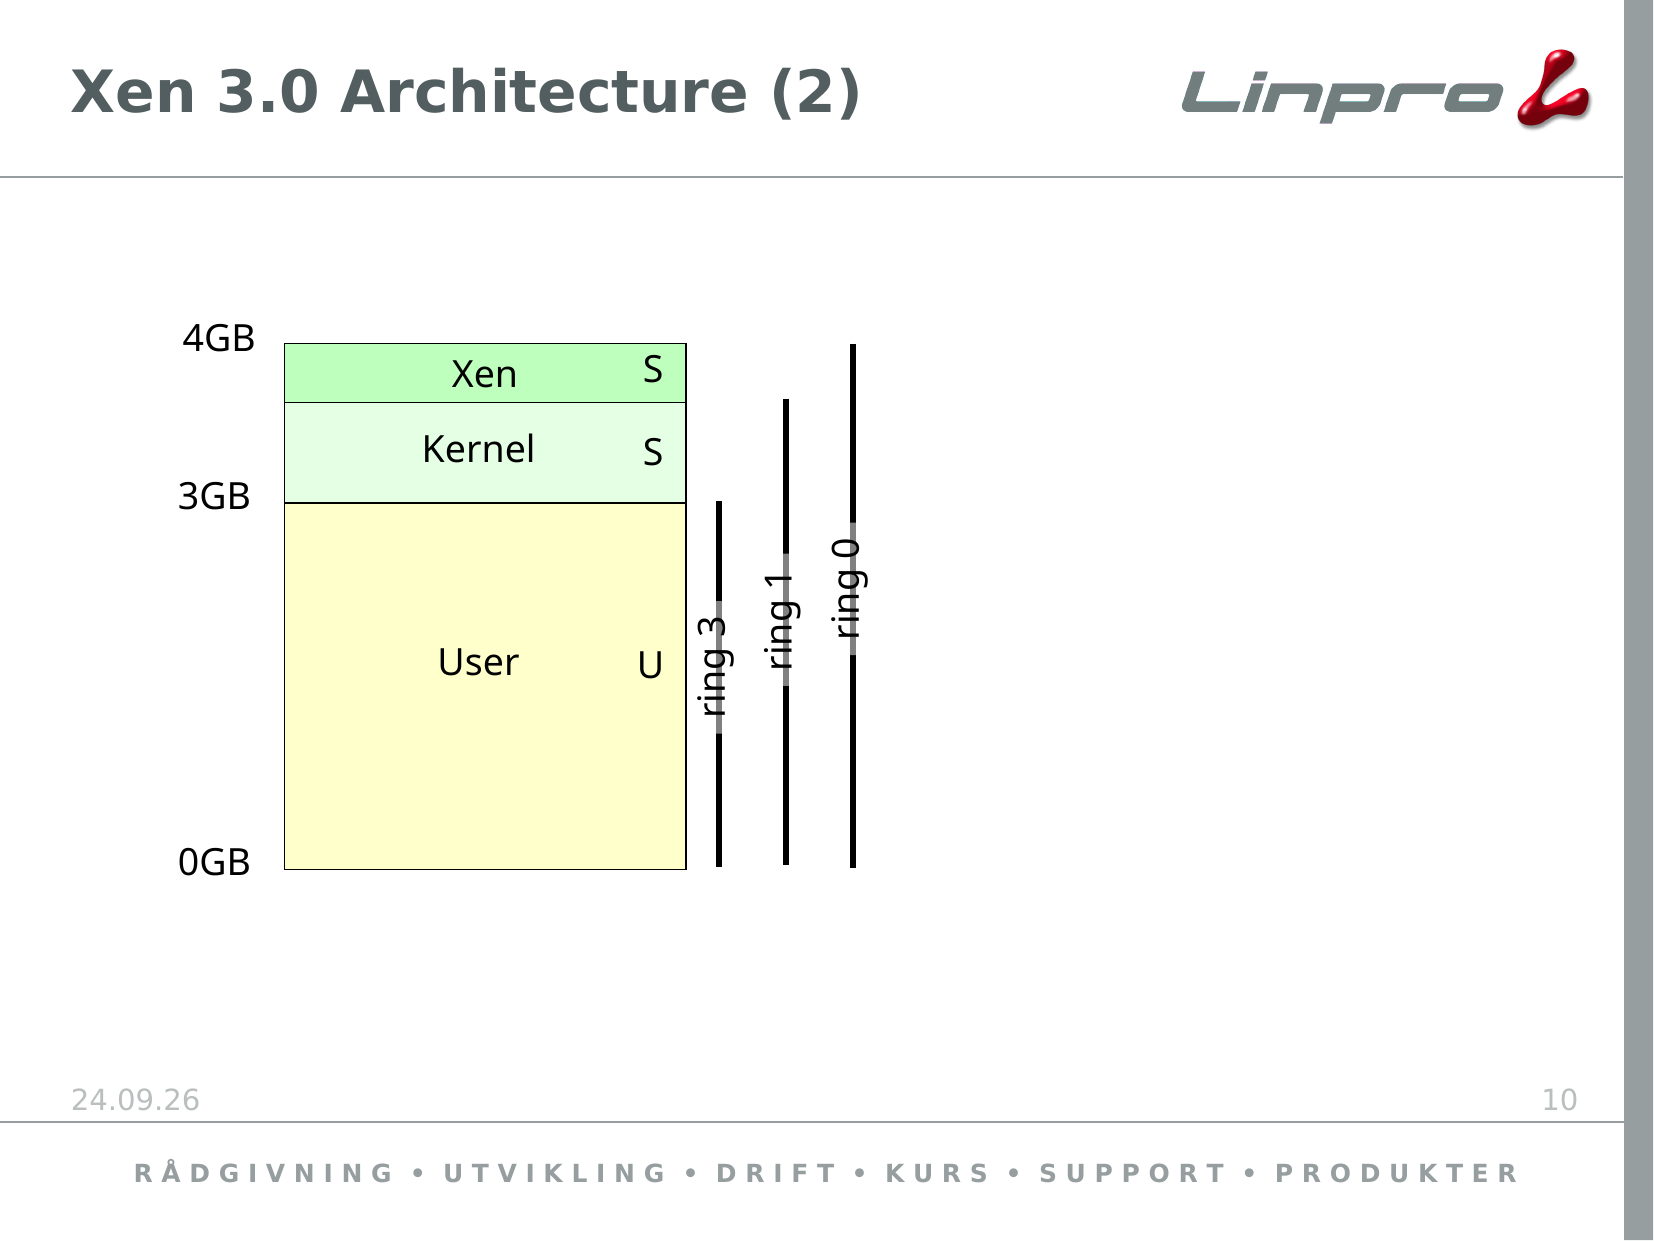

# Xen 3.0 Architecture (2)
4GB
S
Xen
Kernel
S
3GB
ring 0
ring 1
User
U
ring 3
0GB
10